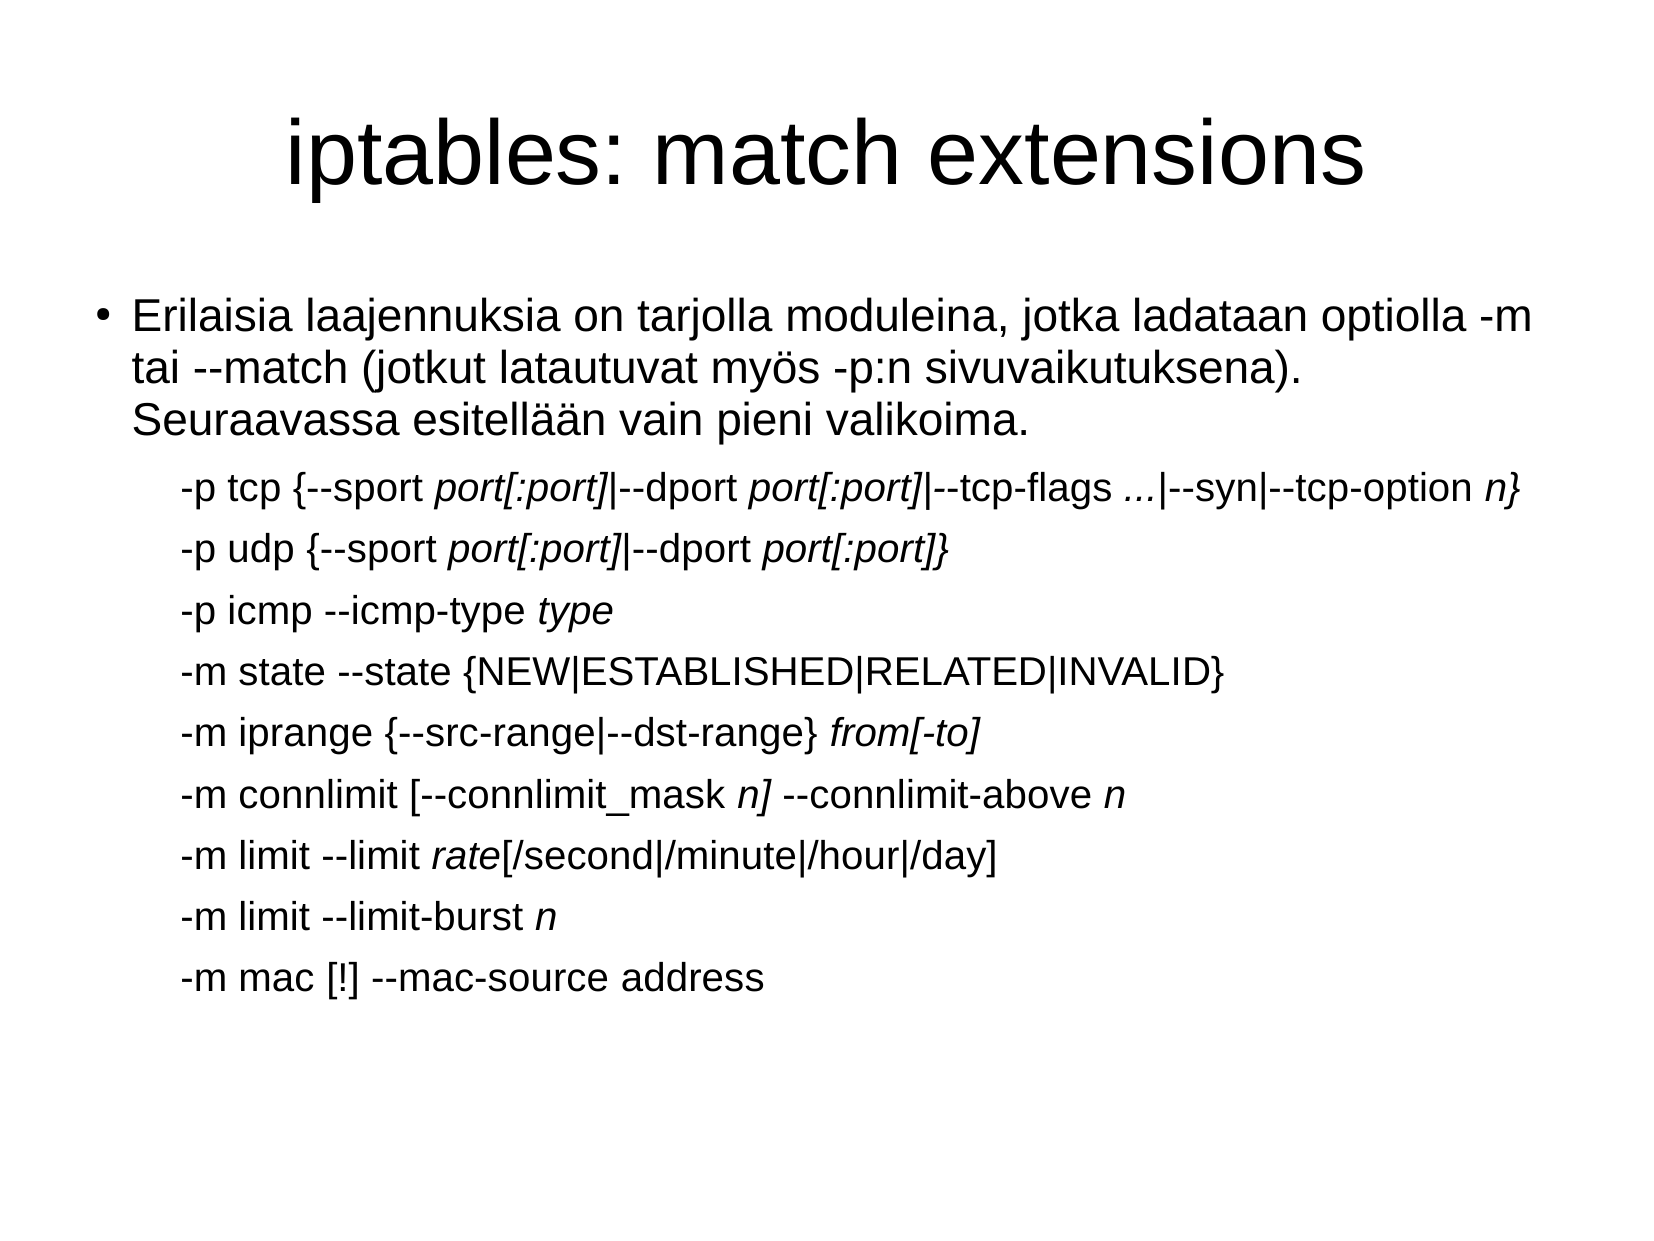

# iptables: match extensions
Erilaisia laajennuksia on tarjolla moduleina, jotka ladataan optiolla -m tai --match (jotkut latautuvat myös -p:n sivuvaikutuksena). Seuraavassa esitellään vain pieni valikoima.
-p tcp {--sport port[:port]|--dport port[:port]|--tcp-flags ...|--syn|--tcp-option n}
-p udp {--sport port[:port]|--dport port[:port]}
-p icmp --icmp-type type
-m state --state {NEW|ESTABLISHED|RELATED|INVALID}
-m iprange {--src-range|--dst-range} from[-to]
-m connlimit [--connlimit_mask n] --connlimit-above n
-m limit --limit rate[/second|/minute|/hour|/day]
-m limit --limit-burst n
-m mac [!] --mac-source address